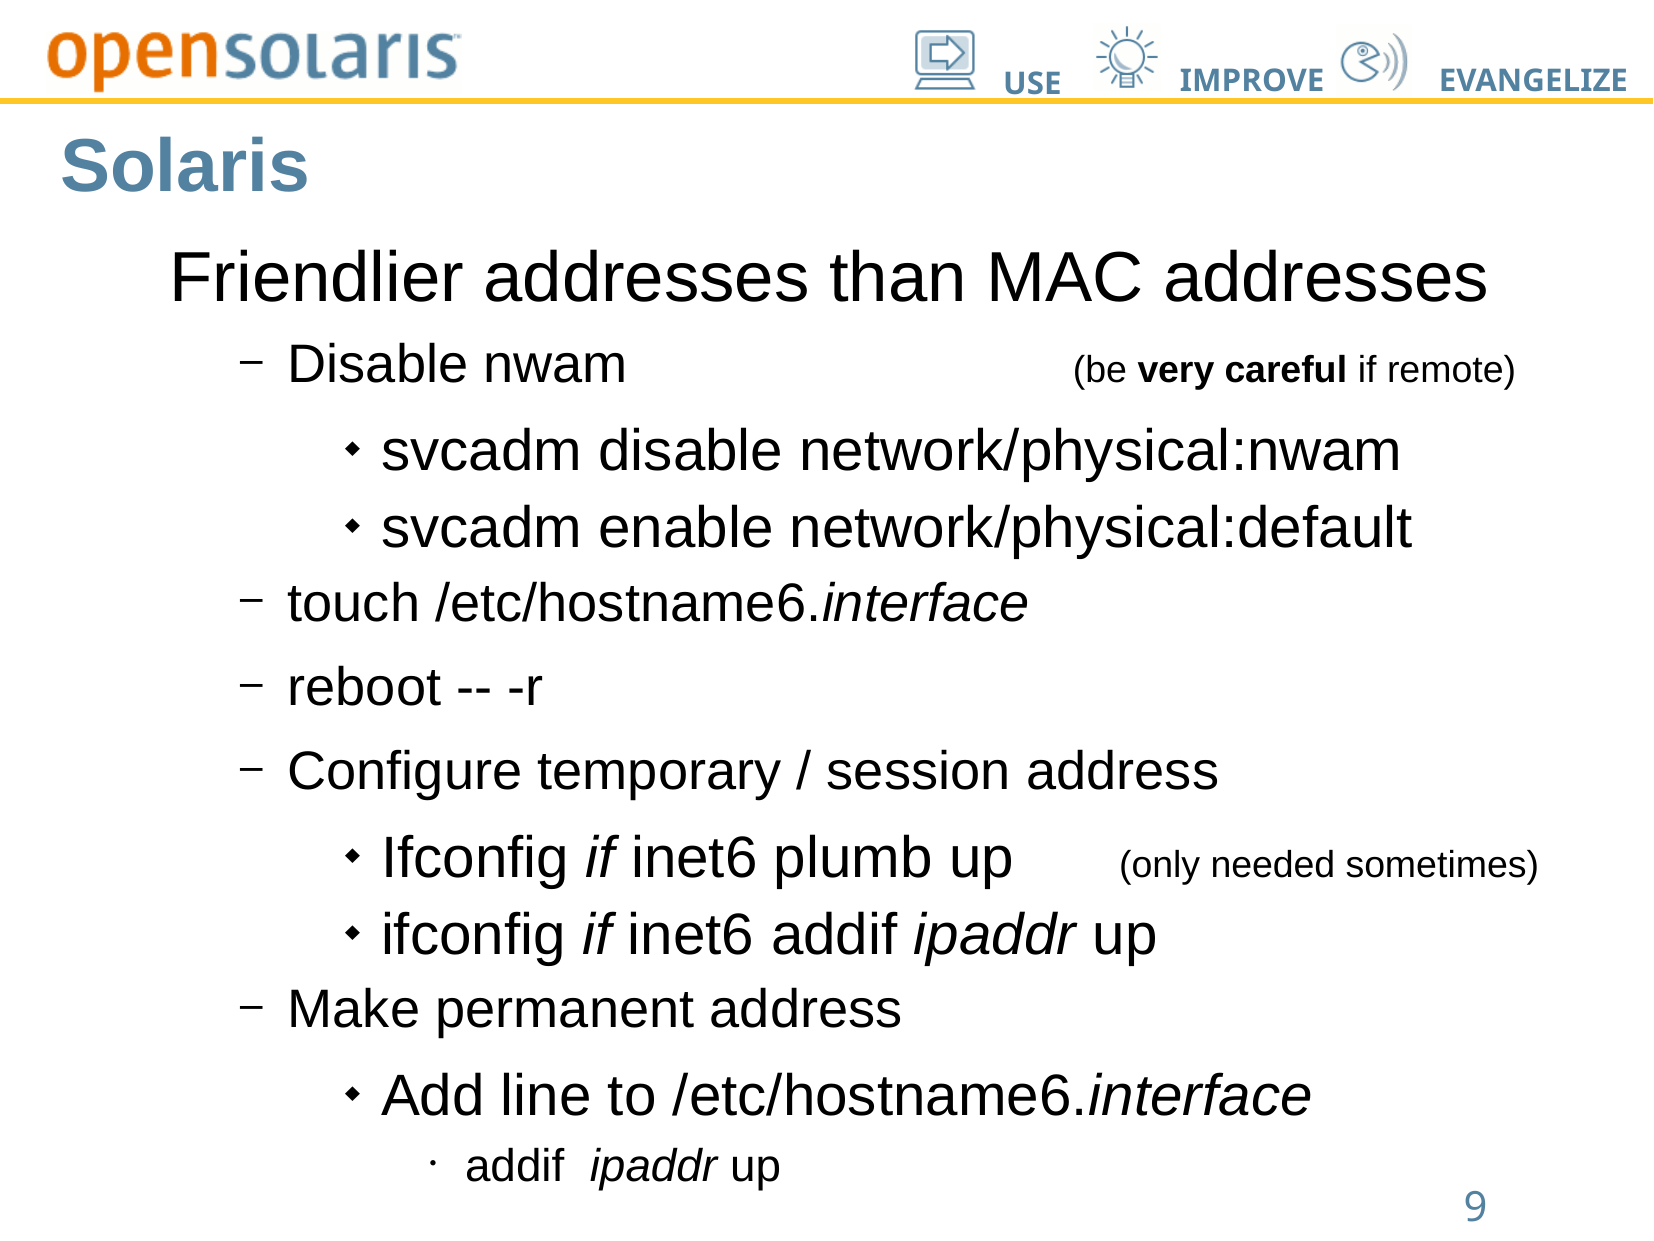

Solaris
# Friendlier addresses than MAC addresses
Disable nwam 						(be very careful if remote)
svcadm disable network/physical:nwam
svcadm enable network/physical:default
touch /etc/hostname6.interface
reboot -- -r
Configure temporary / session address
Ifconfig if inet6 plumb up		(only needed sometimes)
ifconfig if inet6 addif ipaddr up
Make permanent address
Add line to /etc/hostname6.interface
addif ipaddr up